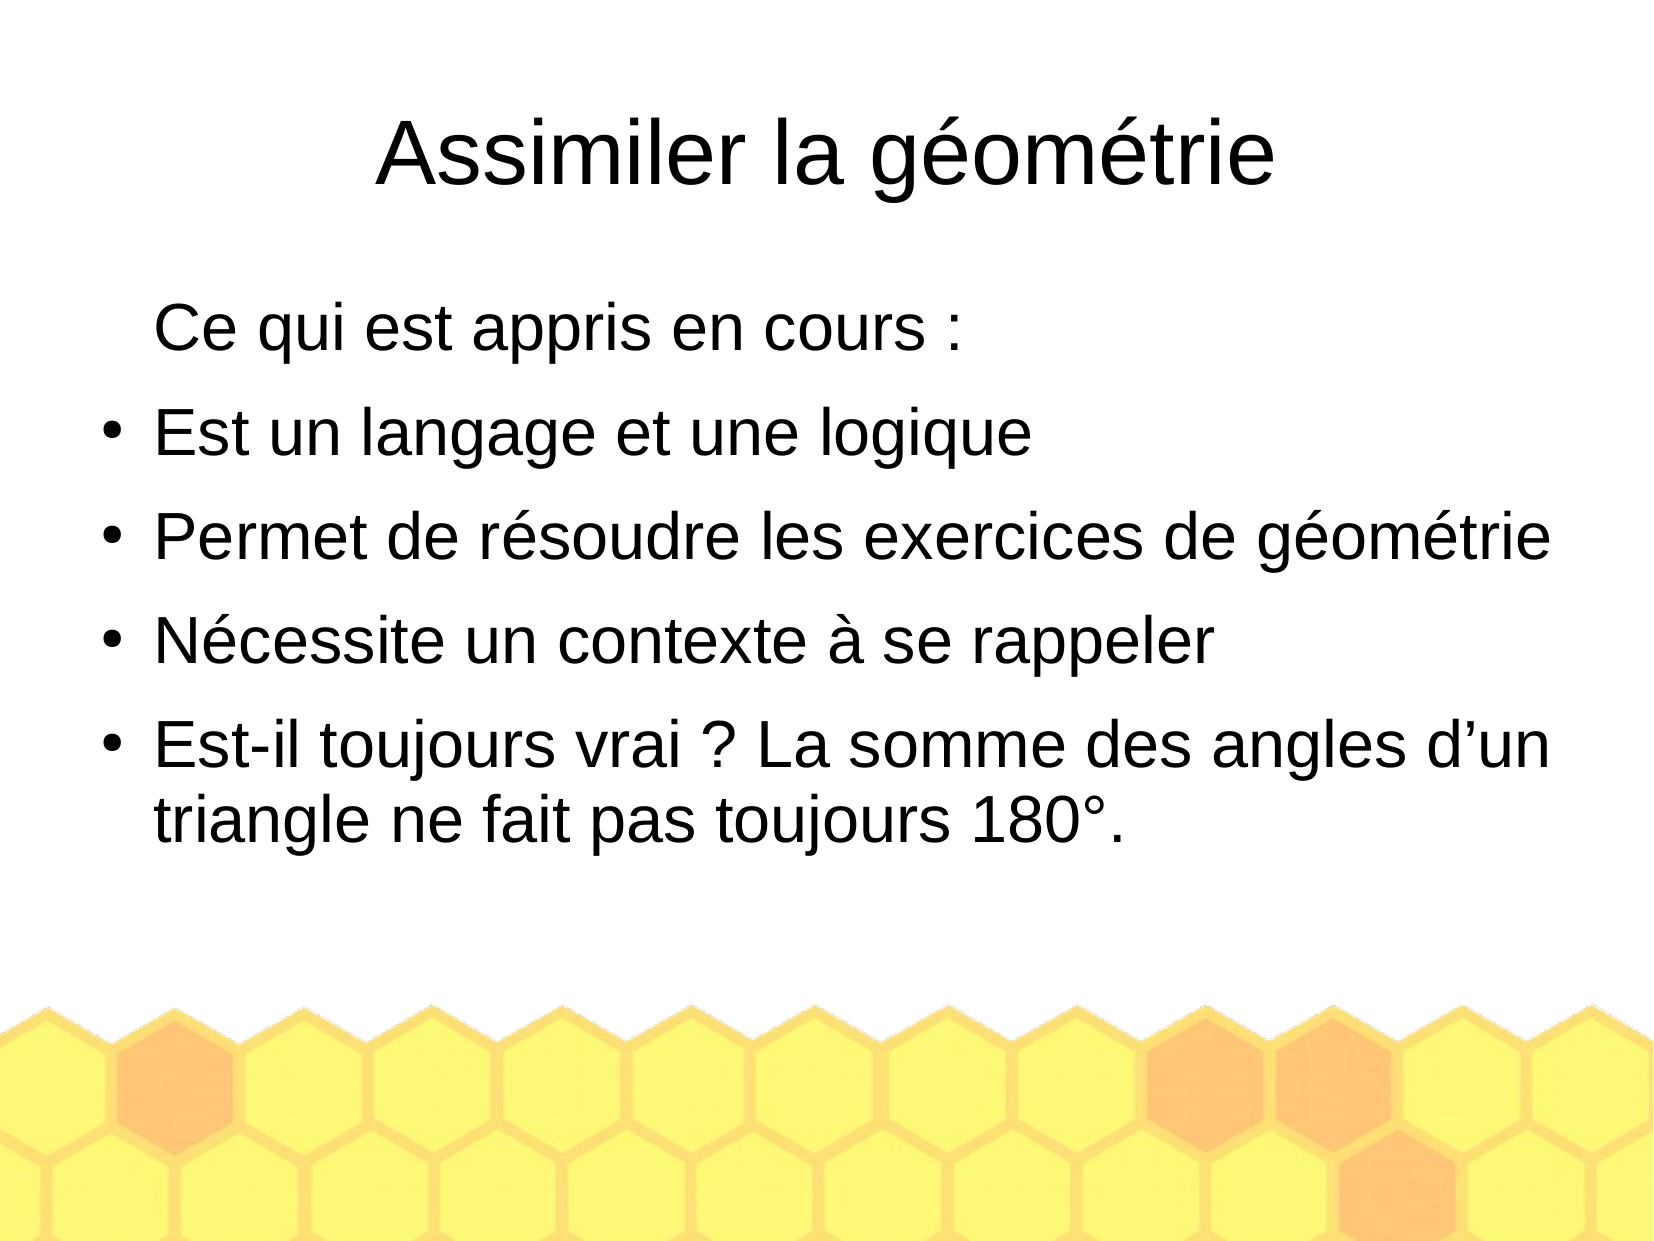

# Assimiler la géométrie
Ce qui est appris en cours :
Est un langage et une logique
Permet de résoudre les exercices de géométrie
Nécessite un contexte à se rappeler
Est-il toujours vrai ? La somme des angles d’un triangle ne fait pas toujours 180°.